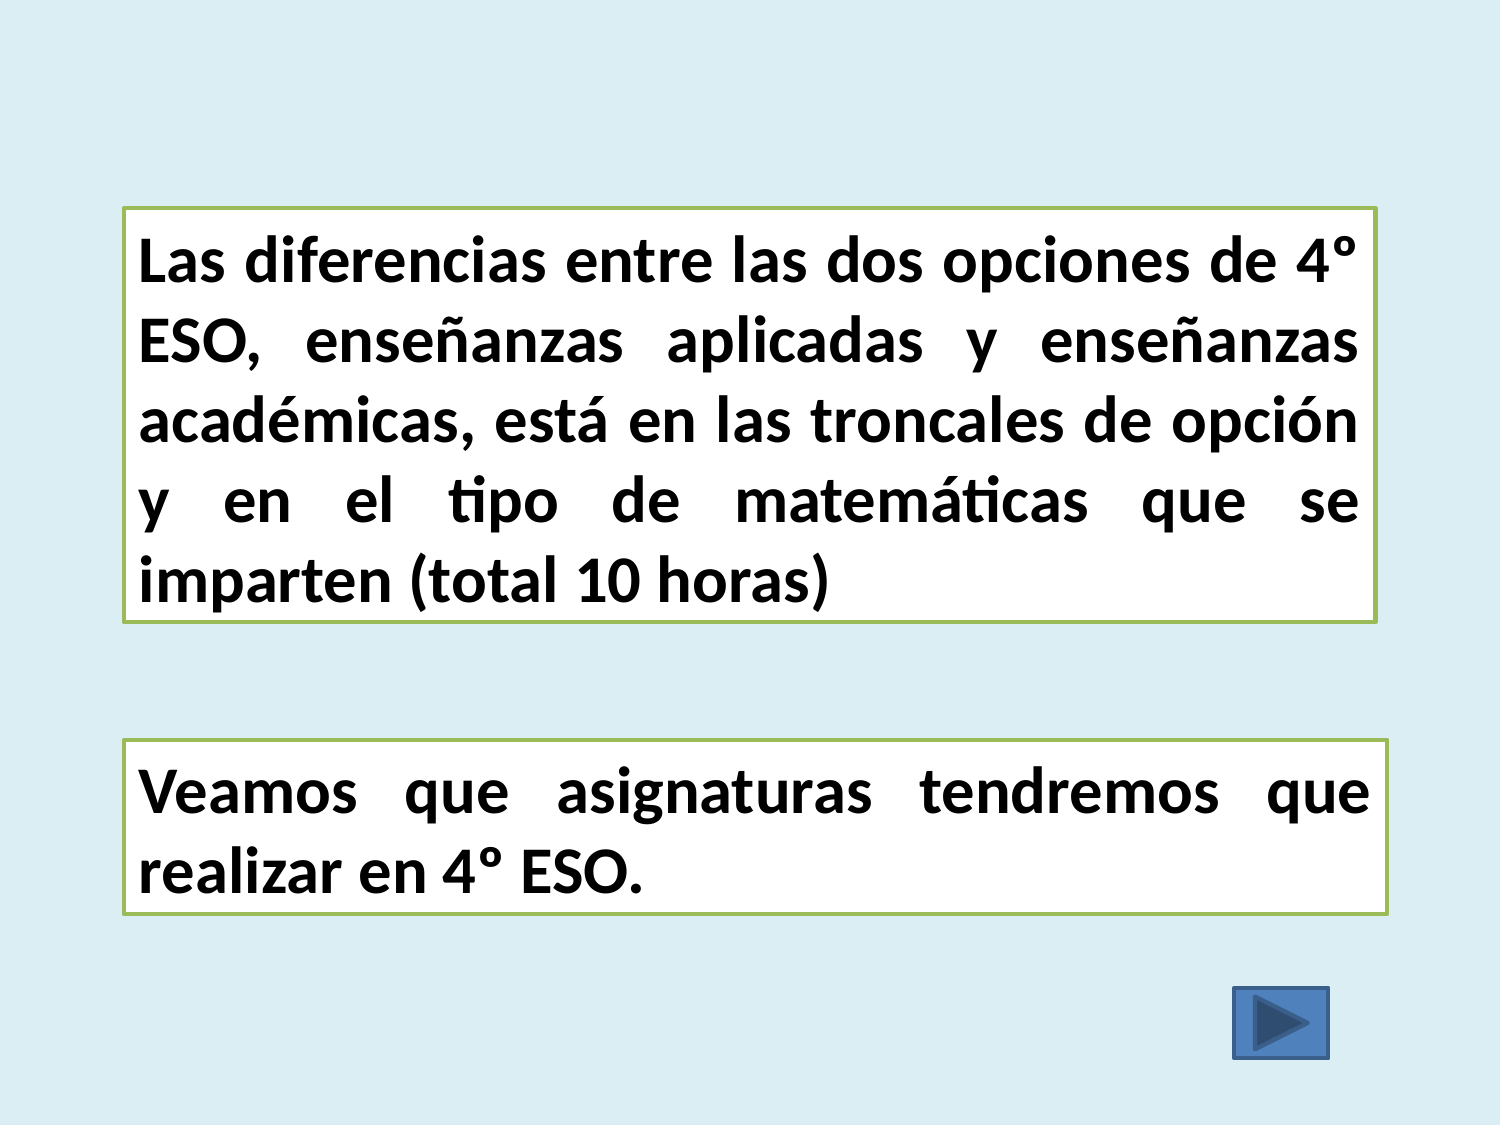

Las diferencias entre las dos opciones de 4º ESO, enseñanzas aplicadas y enseñanzas académicas, está en las troncales de opción y en el tipo de matemáticas que se imparten (total 10 horas)
Veamos que asignaturas tendremos que realizar en 4º ESO.